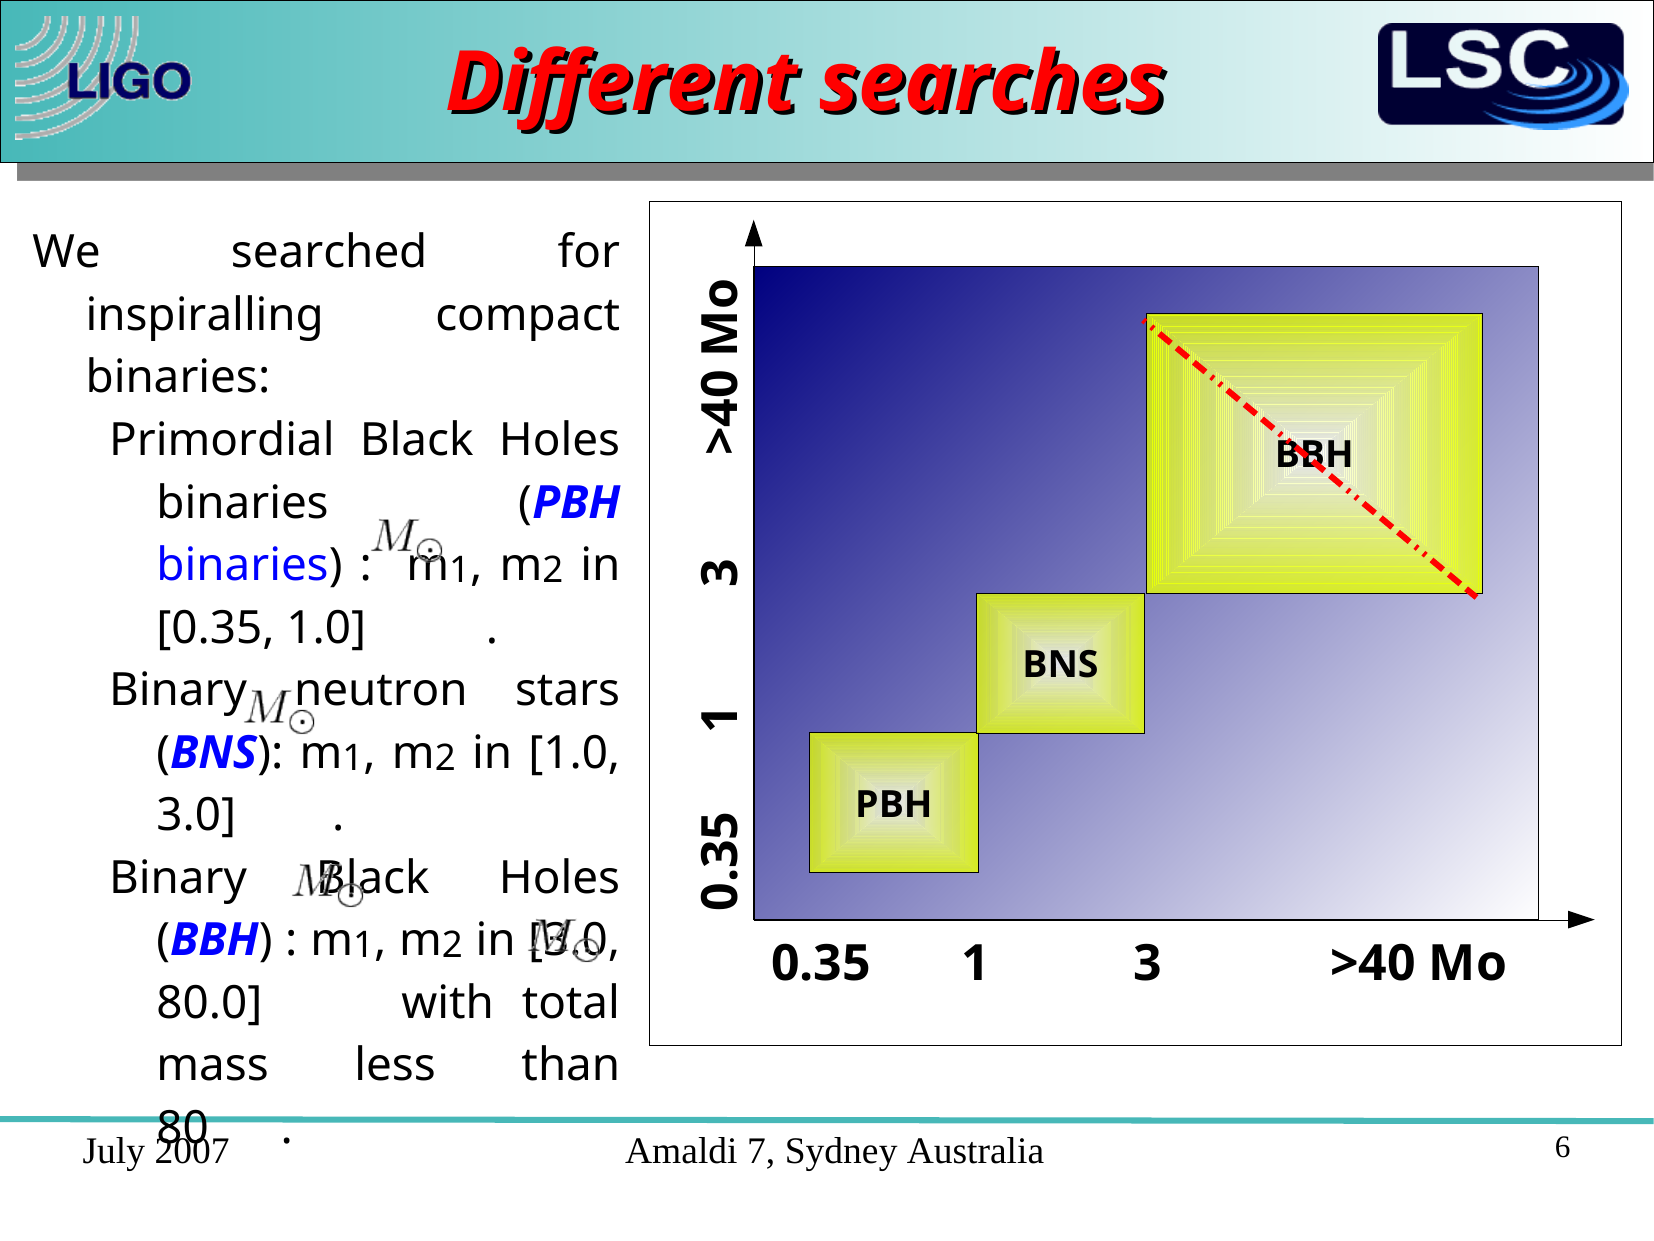

Different searches
BBH
BNS
PBH
0.35 1 3 >40 Mo
0.35 1 3 >40 Mo
We searched for inspiralling compact binaries:
Primordial Black Holes binaries (PBH binaries) : m1, m2 in [0.35, 1.0] .
Binary neutron stars (BNS): m1, m2 in [1.0, 3.0] .
Binary Black Holes (BBH) : m1, m2 in [3.0, 80.0] with total mass less than 80 .
6